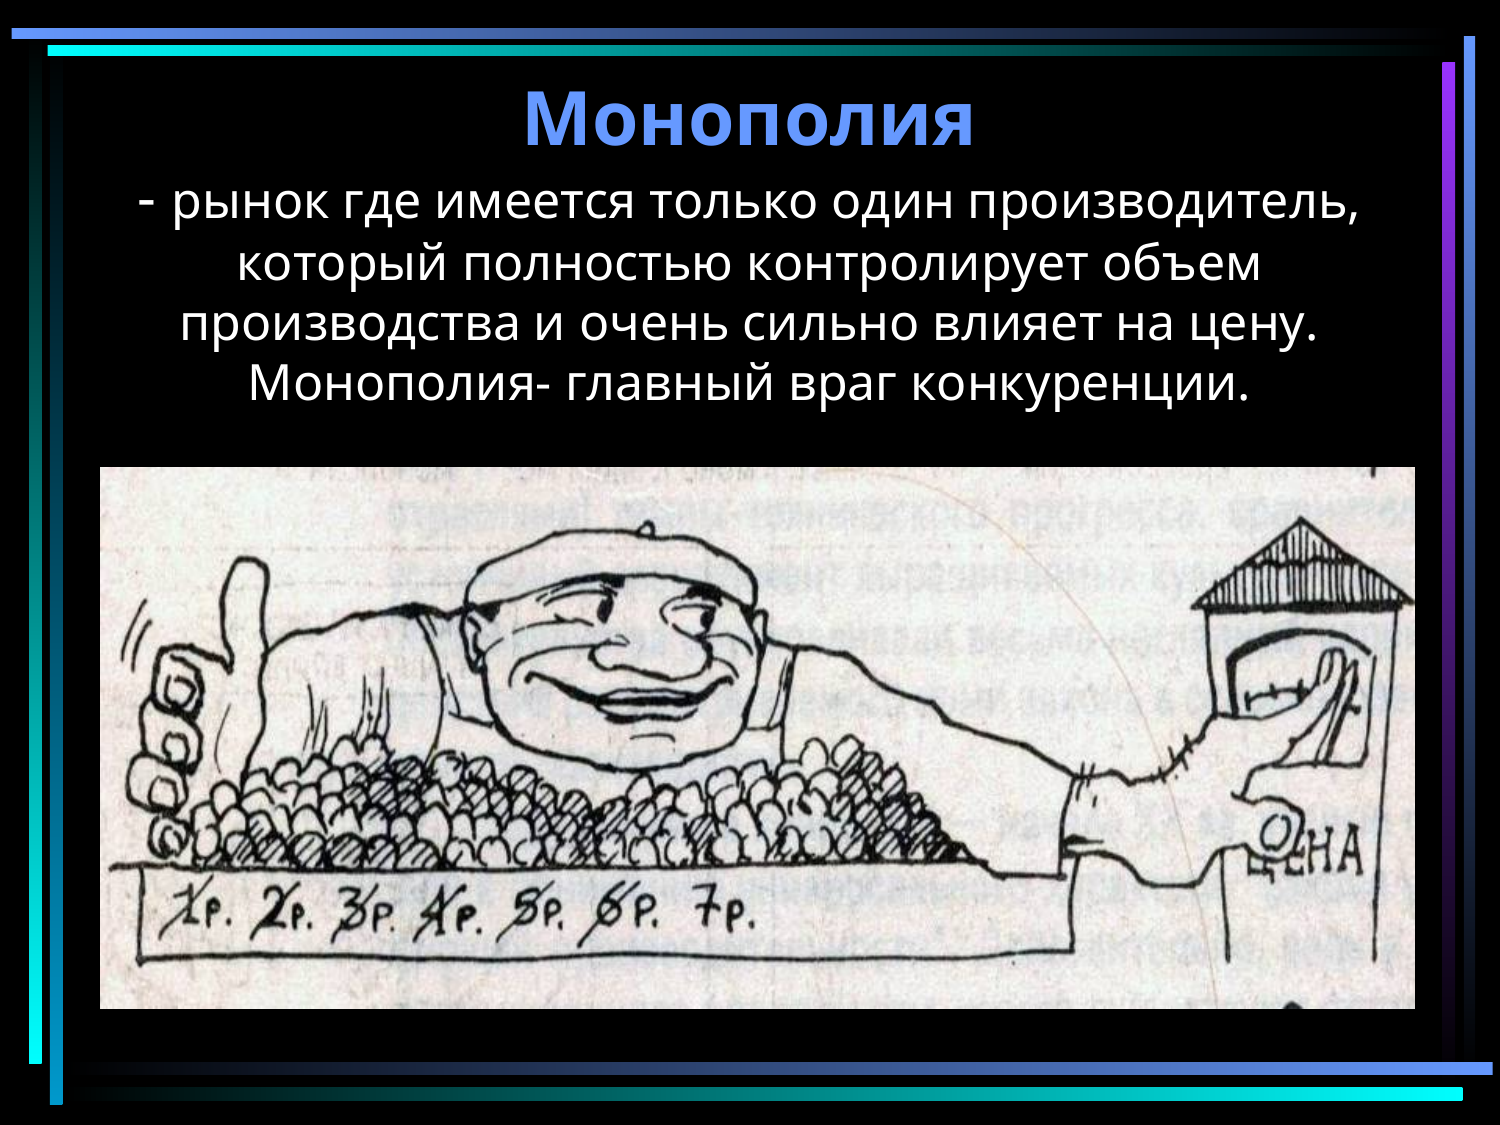

# Монополия - рынок где имеется только один производитель, который полностью контролирует объем производства и очень сильно влияет на цену. Монополия- главный враг конкуренции.